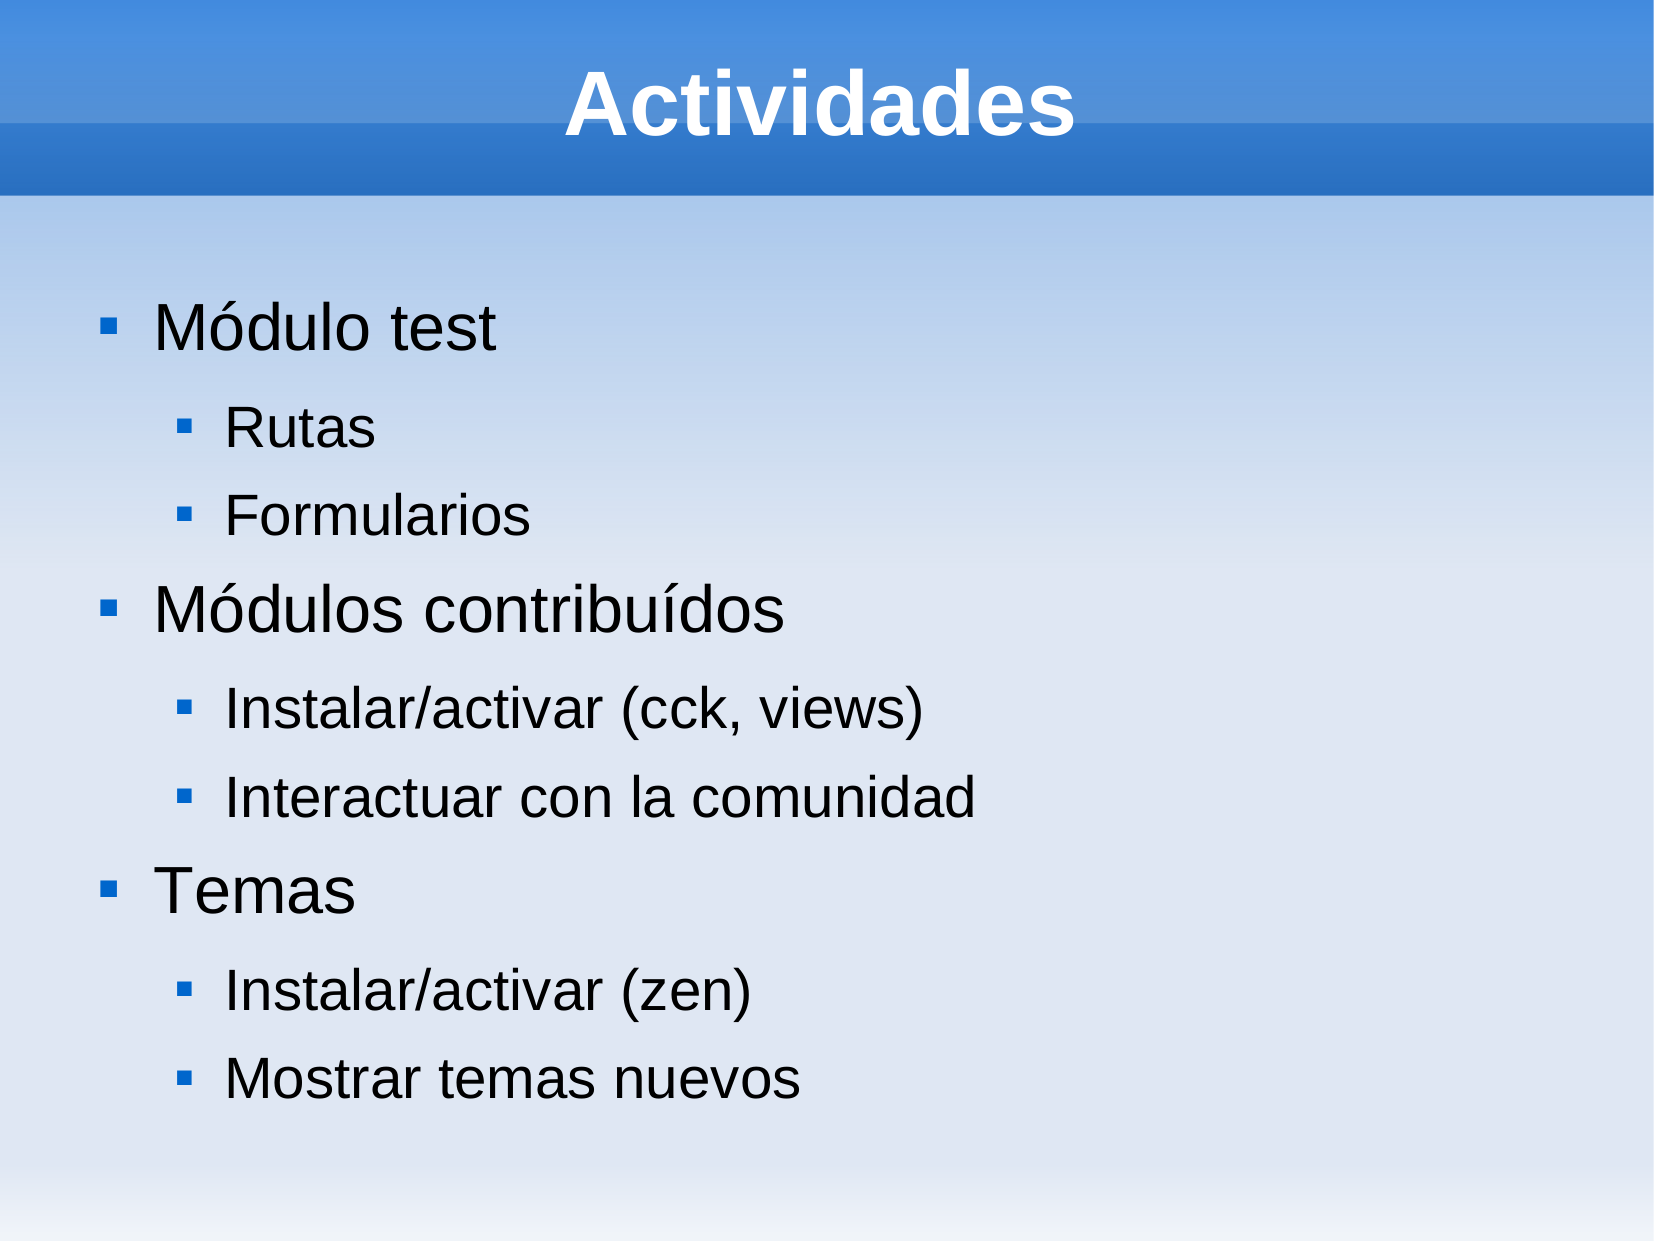

# Actividades
Módulo test
Rutas
Formularios
Módulos contribuídos
Instalar/activar (cck, views)
Interactuar con la comunidad
Temas
Instalar/activar (zen)
Mostrar temas nuevos